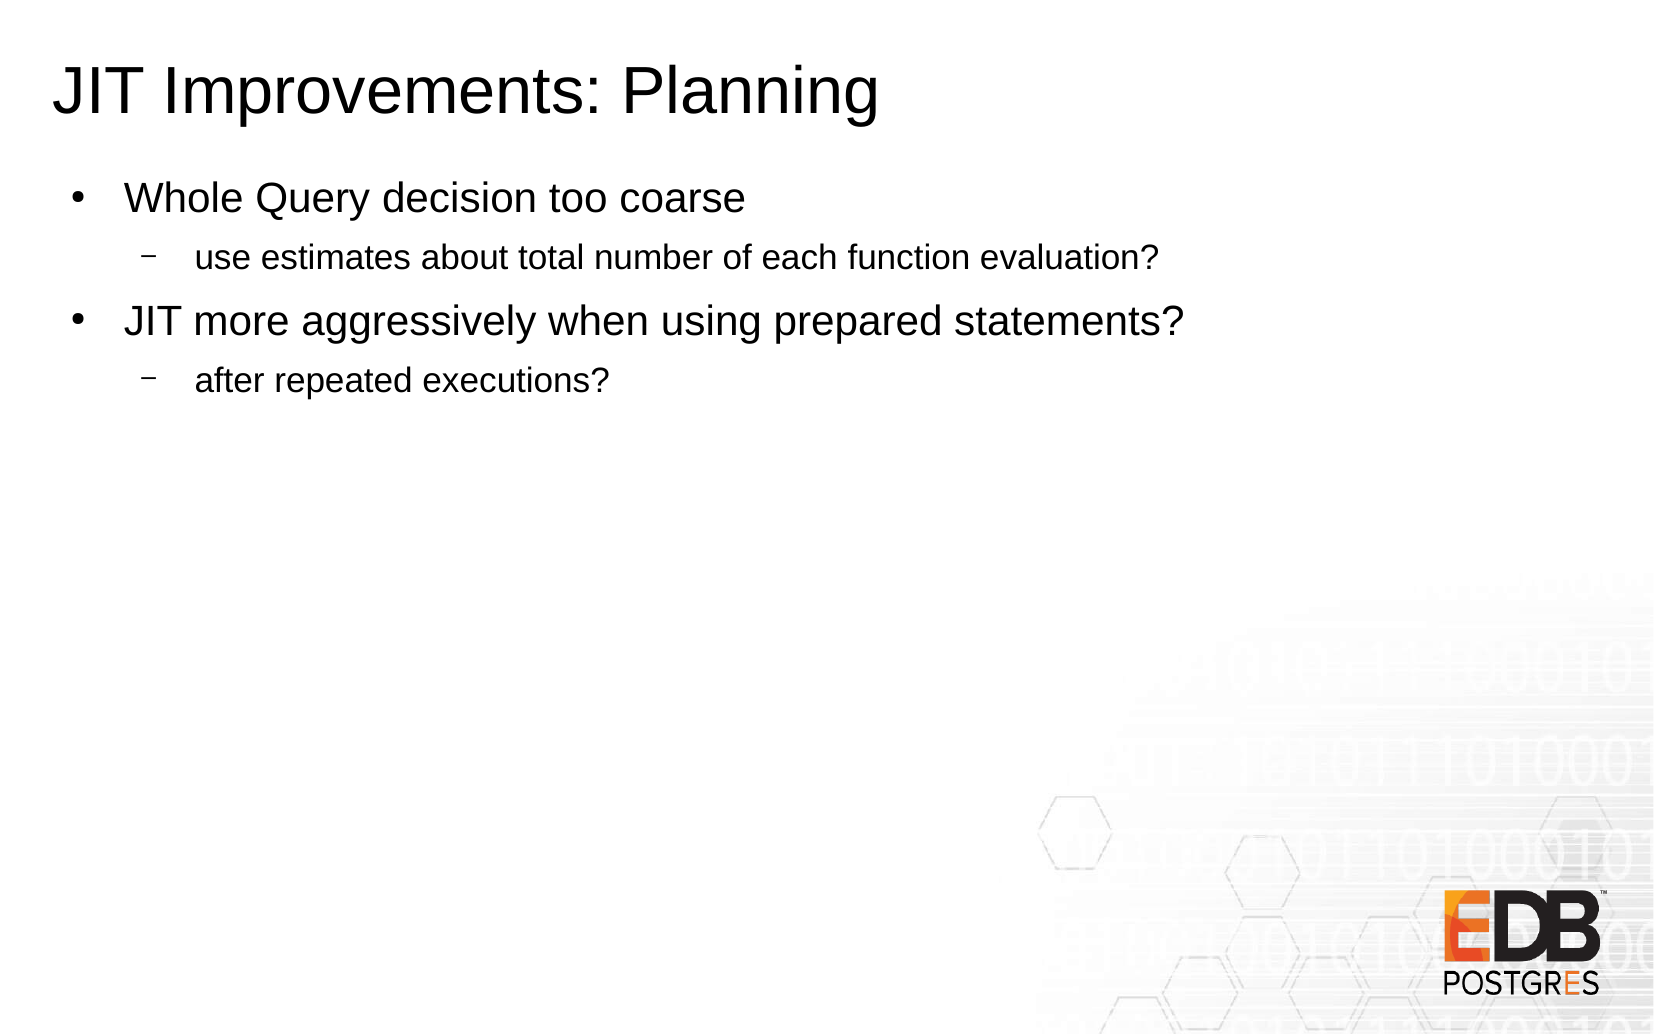

# JIT Improvements: Planning
Whole Query decision too coarse
use estimates about total number of each function evaluation?
JIT more aggressively when using prepared statements?
after repeated executions?